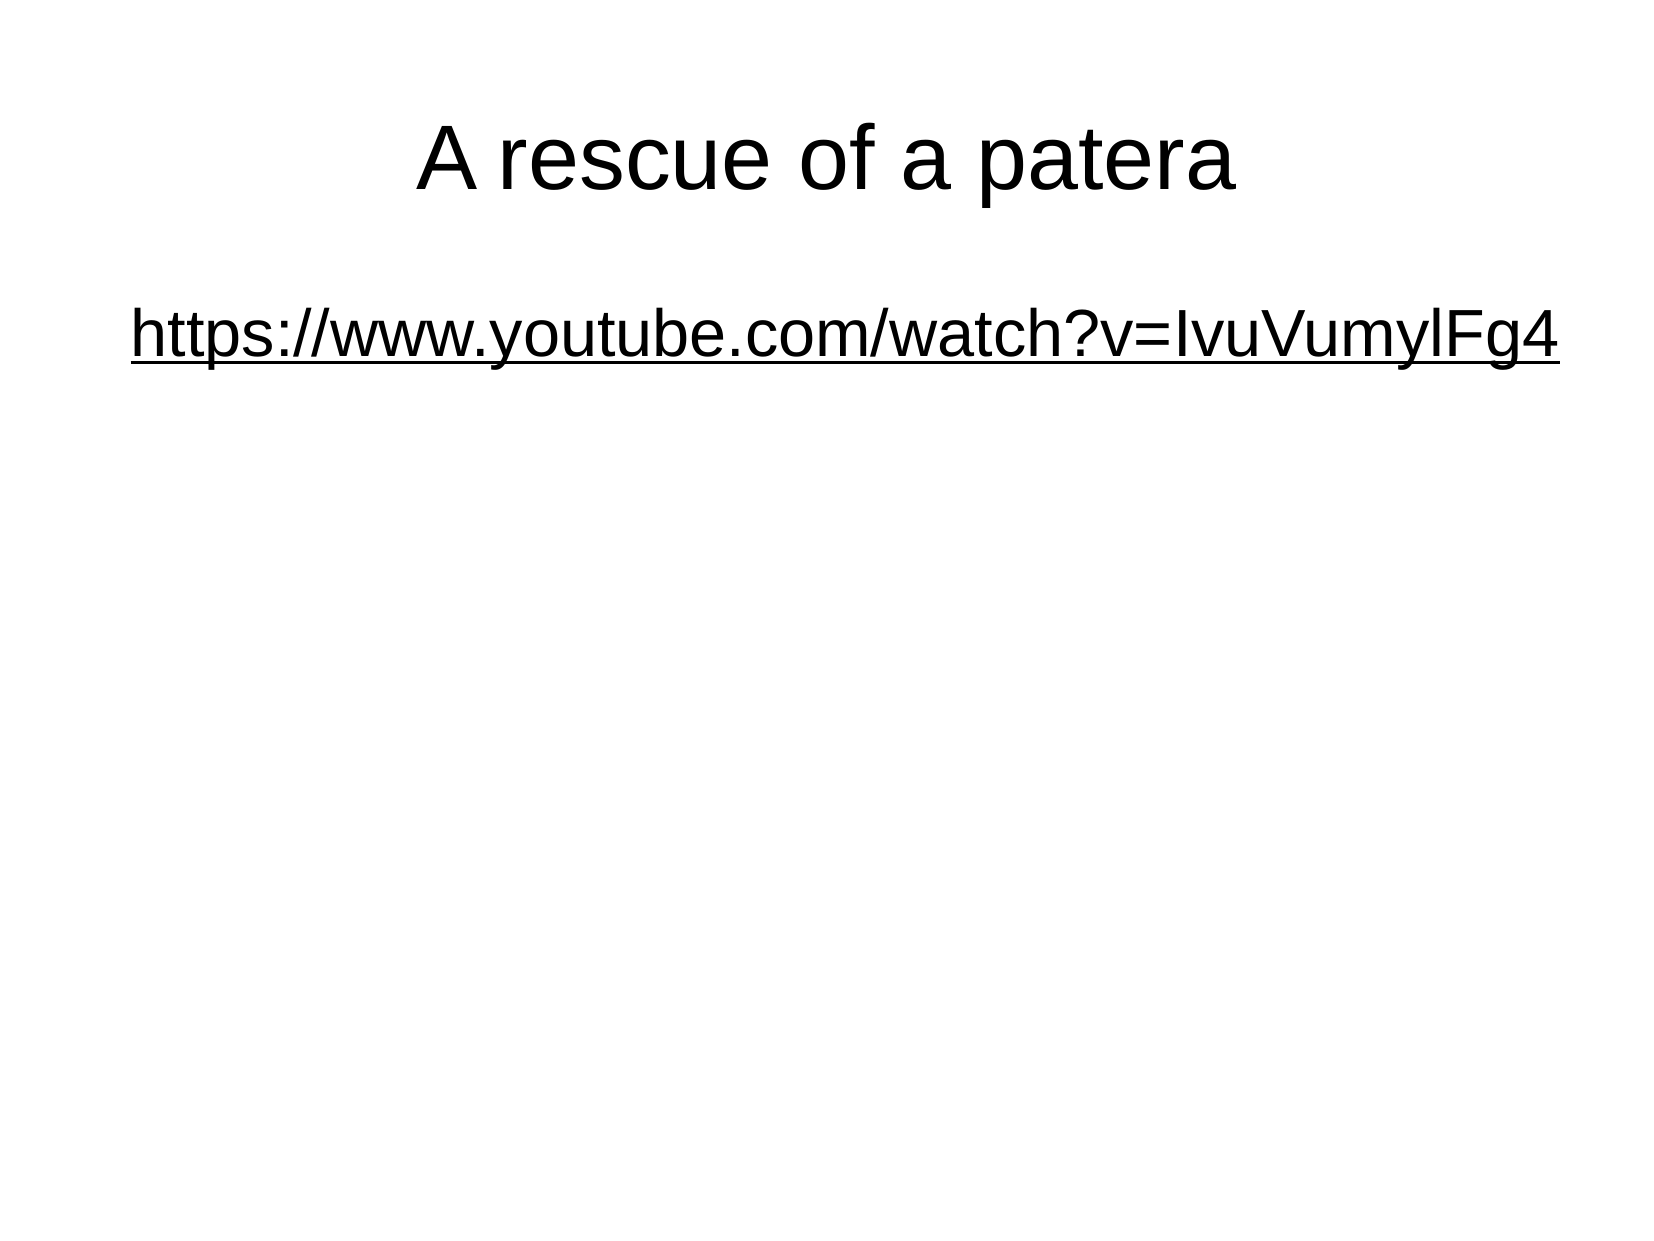

# A rescue of a patera
https://www.youtube.com/watch?v=IvuVumylFg4